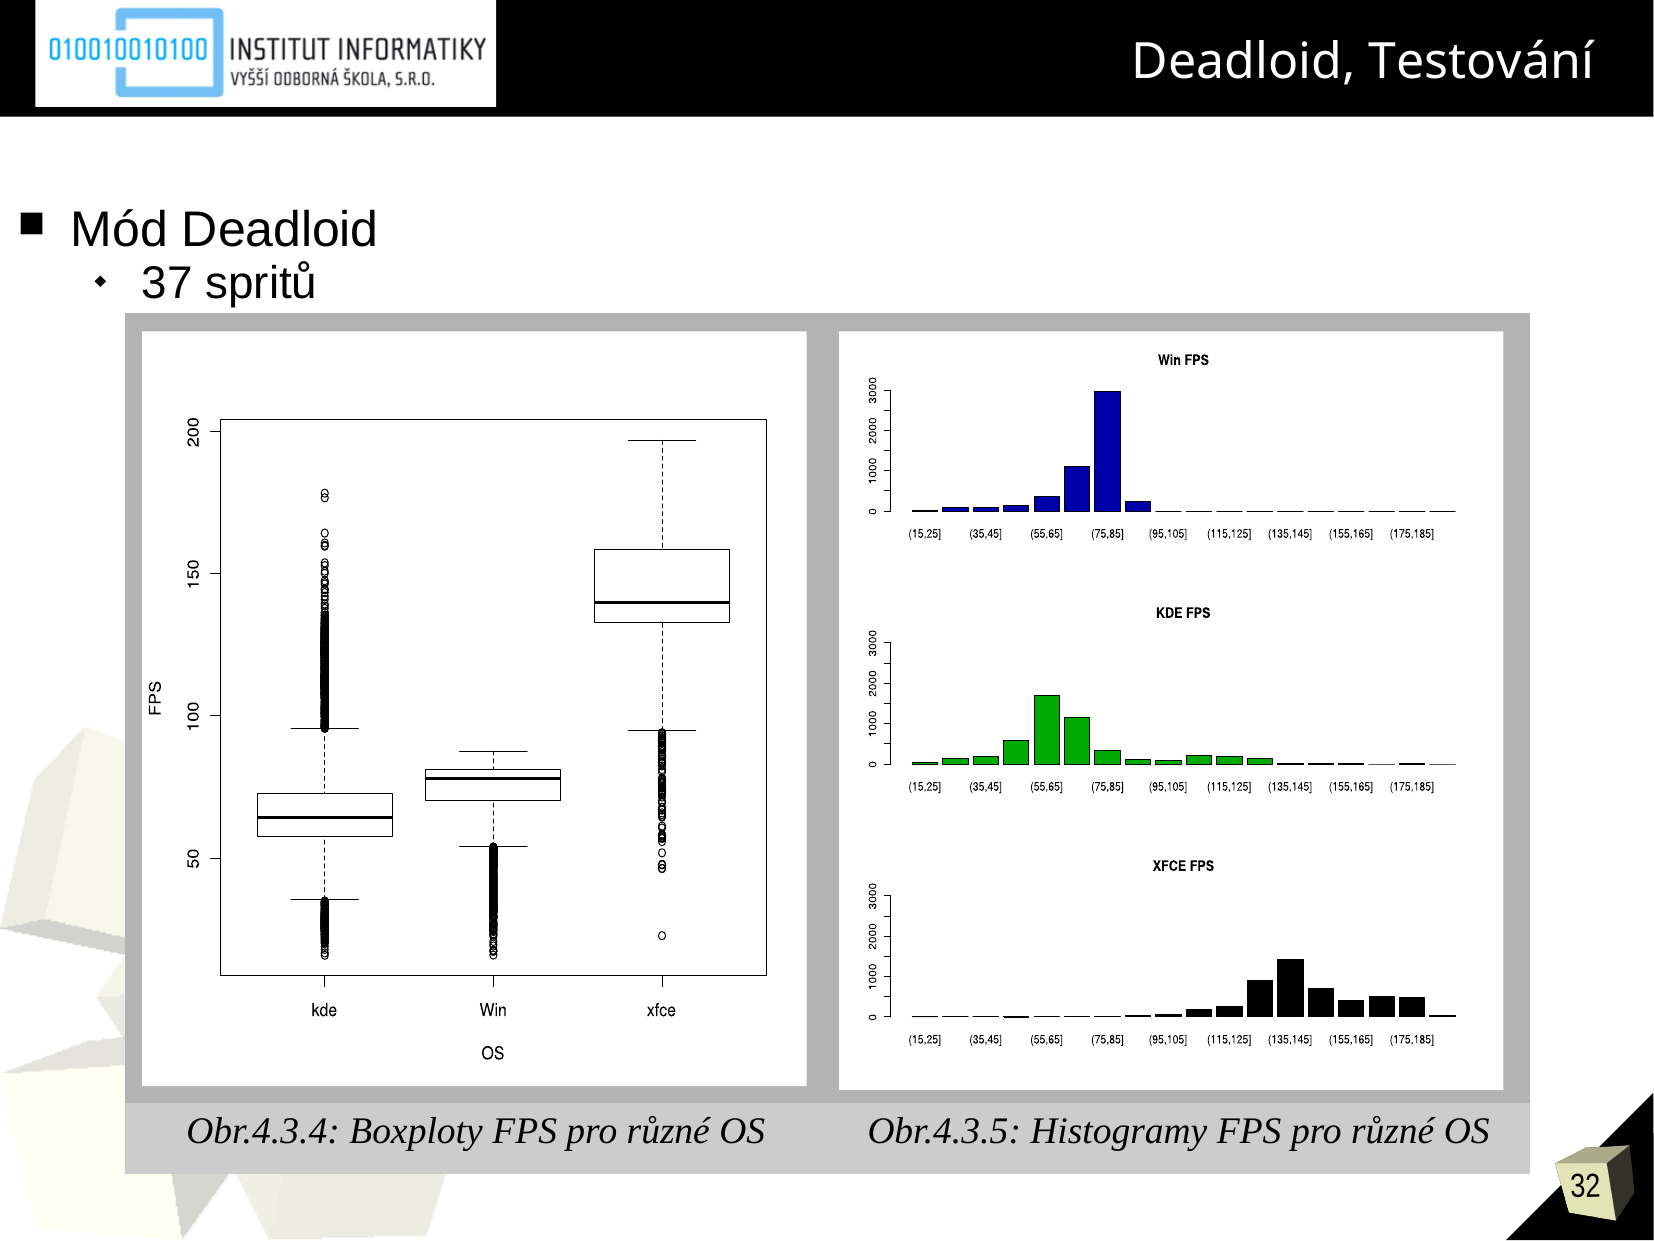

# Deadloid, Testování
Mód Deadloid
37 spritů
| | |
| --- | --- |
| Obr.4.3.4: Boxploty FPS pro různé OS | Obr.4.3.5: Histogramy FPS pro různé OS |